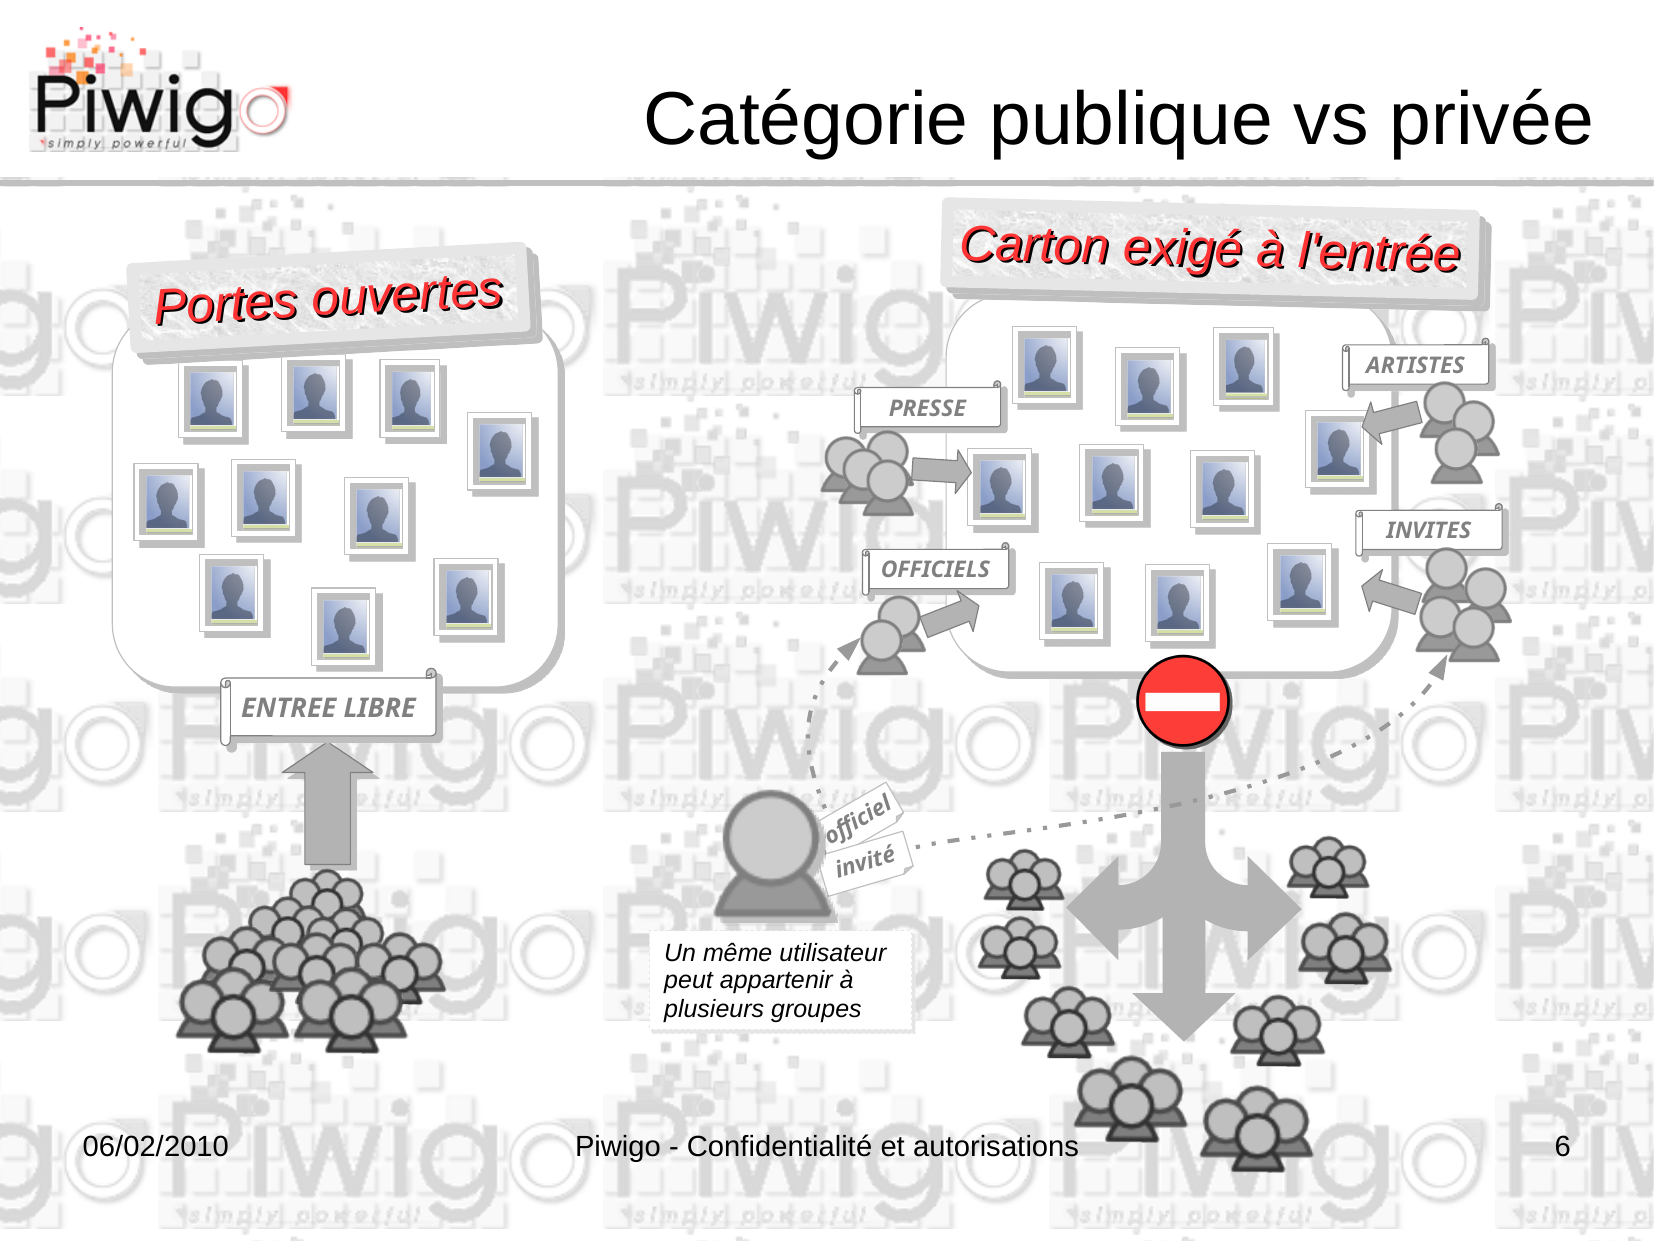

# Catégorie publique vs privée
Carton exigé à l'entrée
Portes ouvertes
ARTISTES
PRESSE
INVITES
OFFICIELS
ENTREE LIBRE
officiel
invité
Un même utilisateur peut appartenir à plusieurs groupes
06/02/2010
Piwigo - Confidentialité et autorisations
6